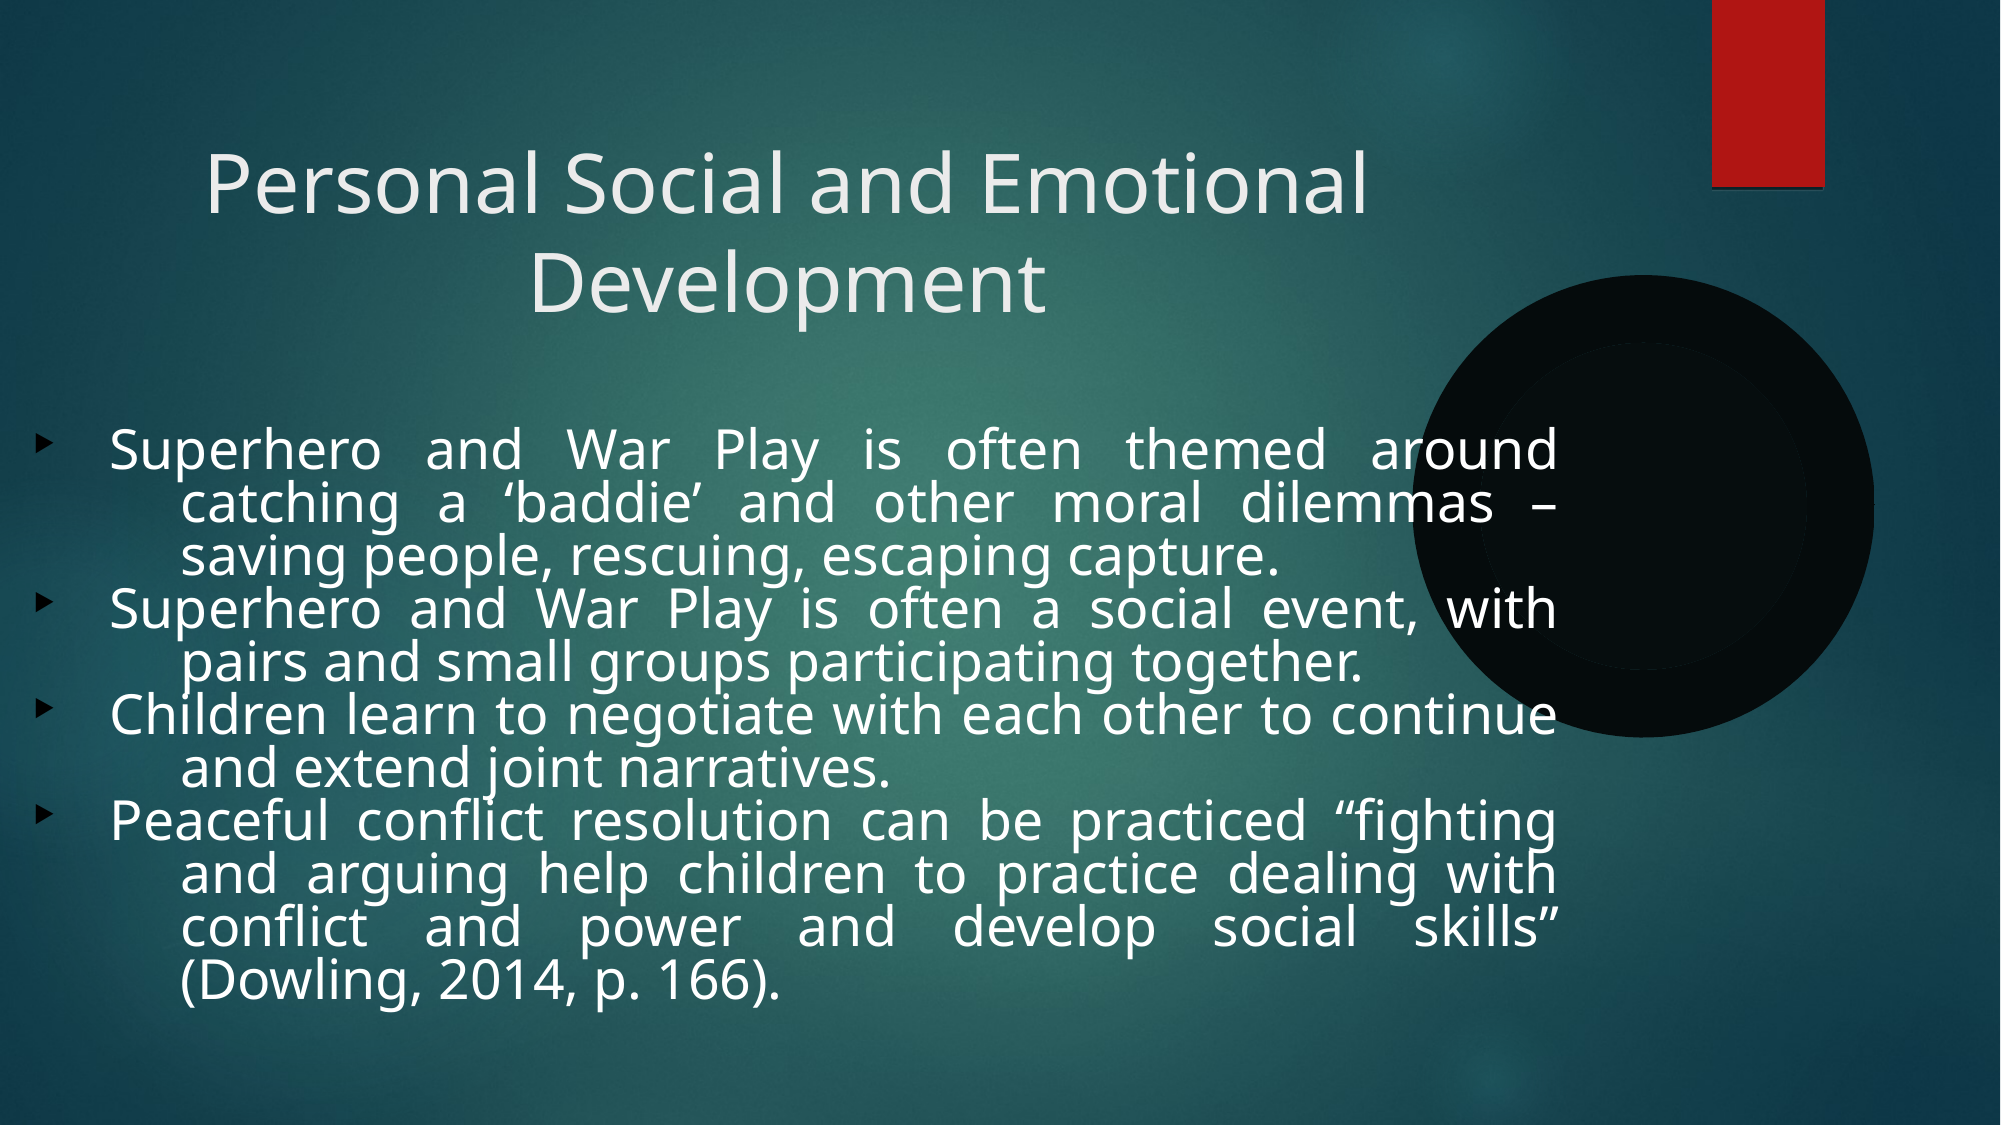

# Personal Social and Emotional Development
Superhero and War Play is often themed around catching a ‘baddie’ and other moral dilemmas – saving people, rescuing, escaping capture.
Superhero and War Play is often a social event, with pairs and small groups participating together.
Children learn to negotiate with each other to continue and extend joint narratives.
Peaceful conflict resolution can be practiced “fighting and arguing help children to practice dealing with conflict and power and develop social skills” (Dowling, 2014, p. 166).